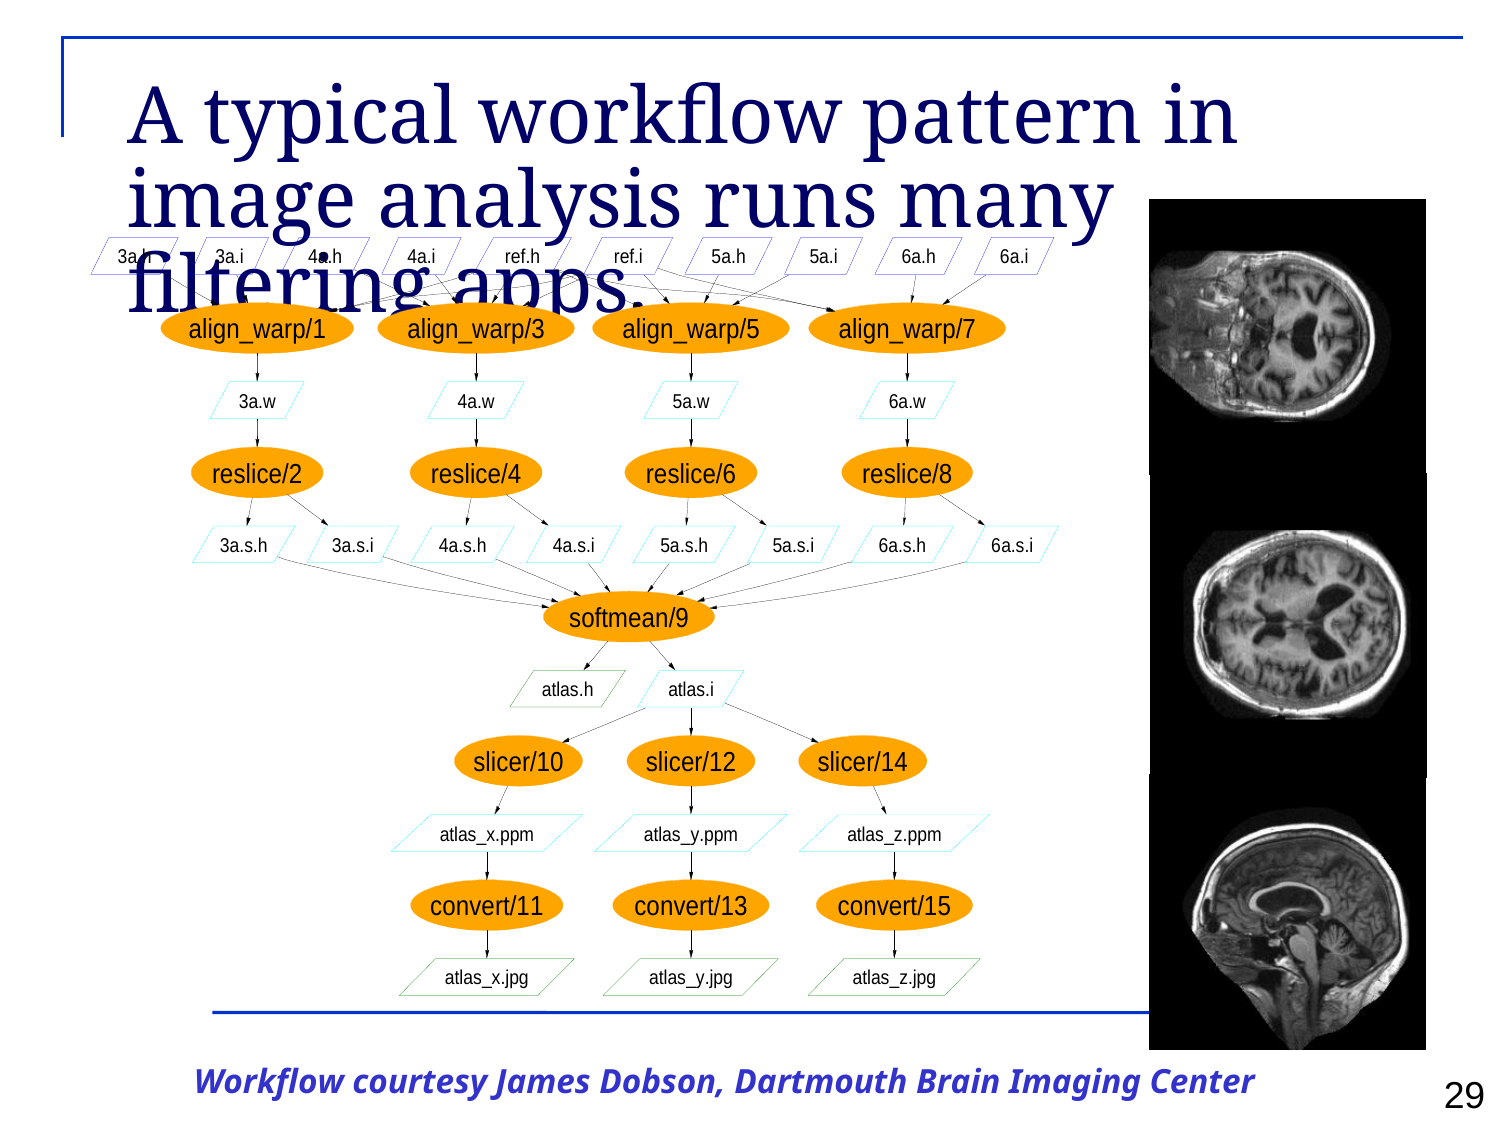

# A typical workflow pattern in image analysis runs many filtering apps.
Workflow courtesy James Dobson, Dartmouth Brain Imaging Center